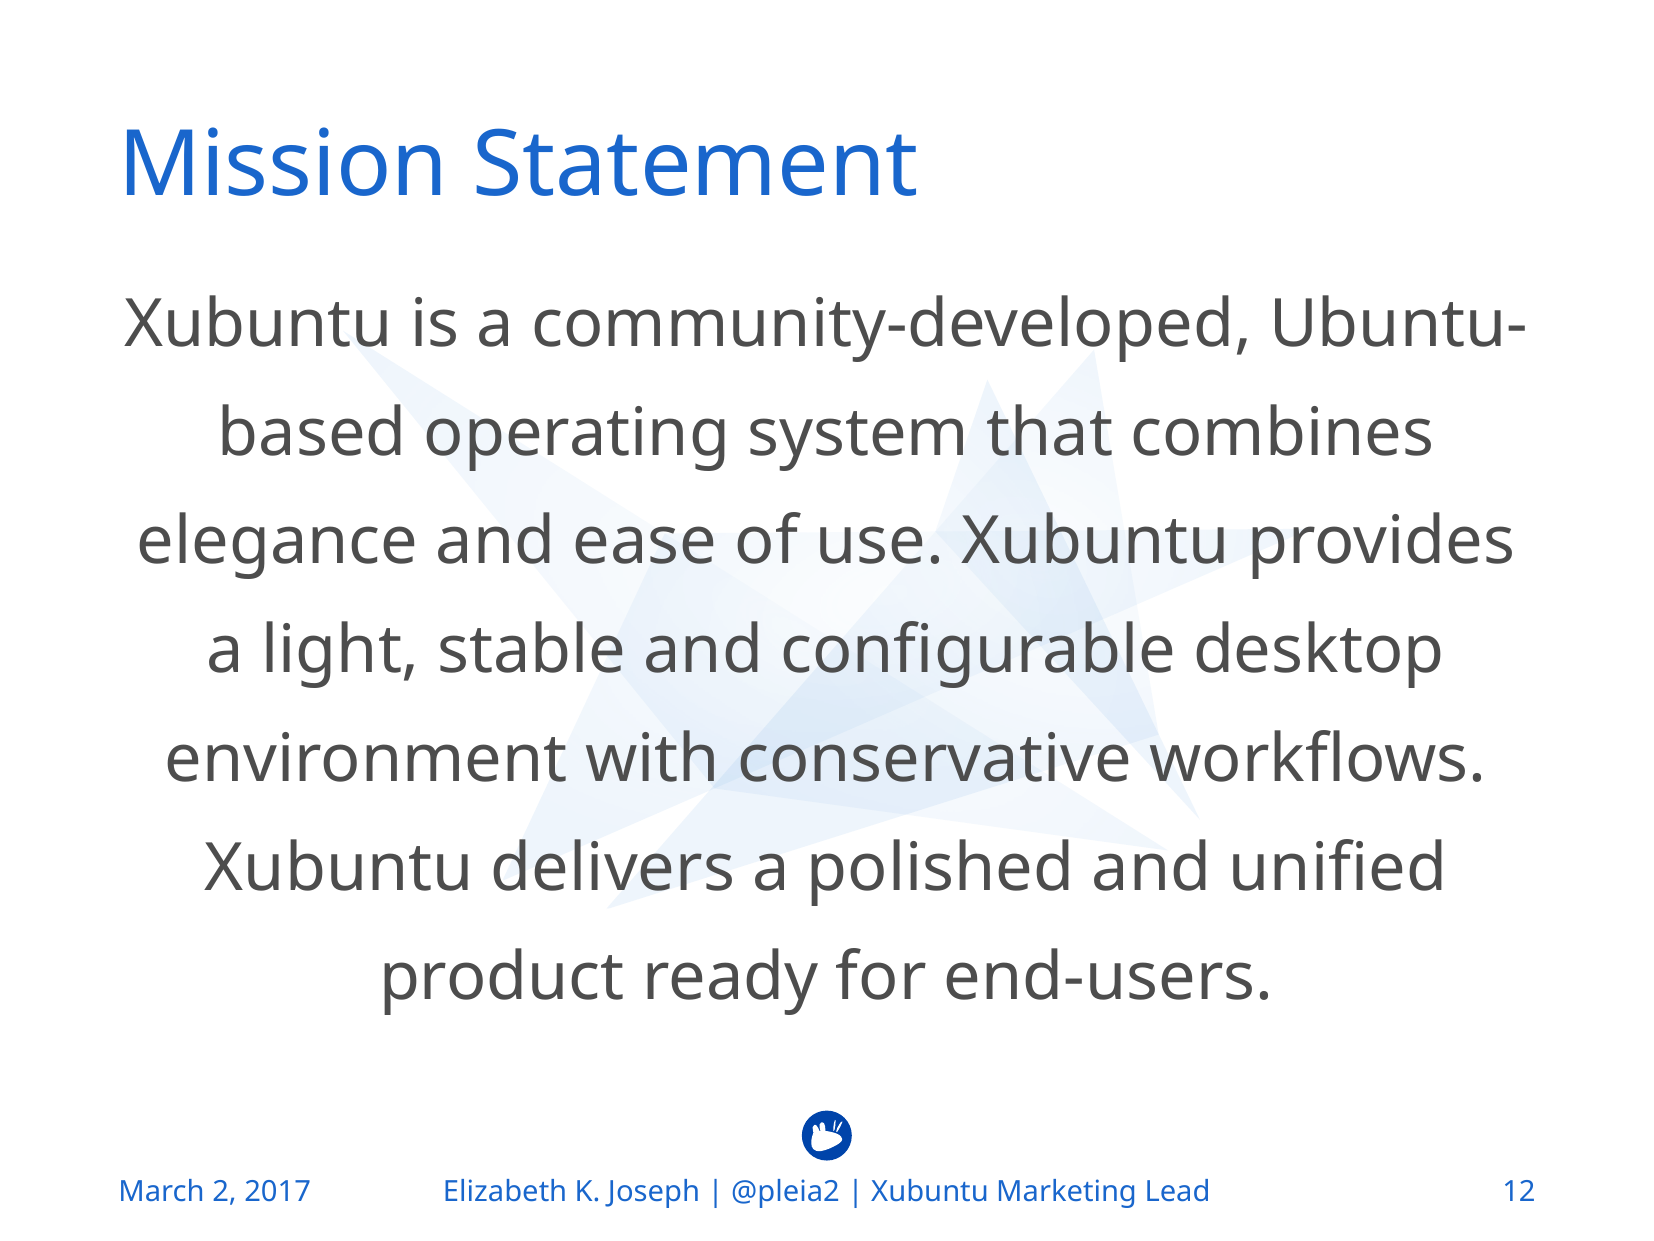

# Mission Statement
Xubuntu is a community-developed, Ubuntu-based operating system that combines elegance and ease of use. Xubuntu provides a light, stable and configurable desktop environment with conservative workflows. Xubuntu delivers a polished and unified product ready for end-users.
Elizabeth K. Joseph | @pleia2 | Xubuntu Marketing Lead
March 2, 2017
12